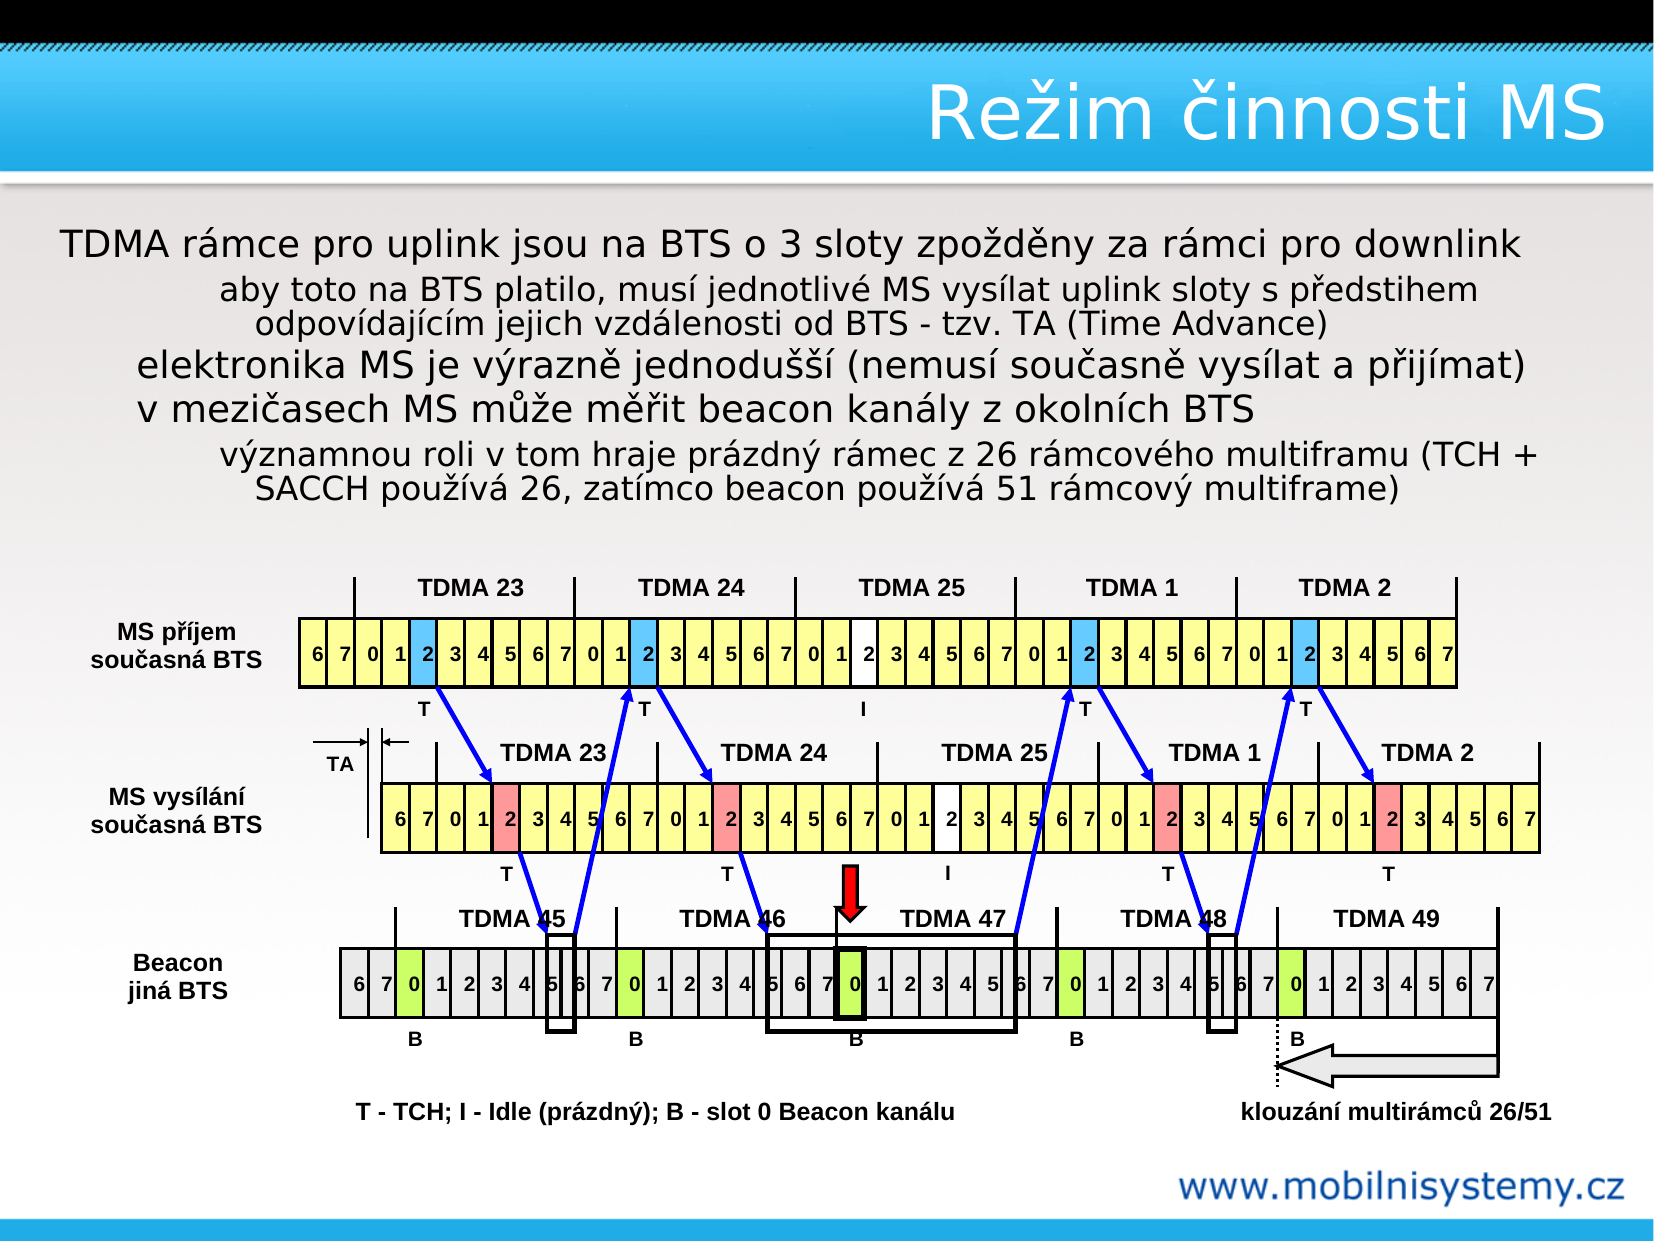

# Režim činnosti MS
TDMA rámce pro uplink jsou na BTS o 3 sloty zpožděny za rámci pro downlink
aby toto na BTS platilo, musí jednotlivé MS vysílat uplink sloty s předstihem odpovídajícím jejich vzdálenosti od BTS - tzv. TA (Time Advance)
elektronika MS je výrazně jednodušší (nemusí současně vysílat a přijímat)
v mezičasech MS může měřit beacon kanály z okolních BTS
významnou roli v tom hraje prázdný rámec z 26 rámcového multiframu (TCH + SACCH používá 26, zatímco beacon používá 51 rámcový multiframe)
TDMA 23
TDMA 24
TDMA 25
TDMA 1
TDMA 2
6
7
0
1
2
3
4
5
6
7
0
1
2
3
4
5
6
7
0
1
2
3
4
5
6
7
0
1
2
3
4
5
6
7
0
1
2
3
4
5
6
7
T
T
I
T
T
TDMA 23
TDMA 24
TDMA 25
TDMA 1
TDMA 2
TA
6
7
0
1
2
3
4
5
6
7
0
1
2
3
4
5
6
7
0
1
2
3
4
5
6
7
0
1
2
3
4
5
6
7
0
1
2
3
4
5
6
7
I
T
T
T
T
TDMA 45
TDMA 46
TDMA 47
TDMA 48
TDMA 49
6
7
0
1
2
3
4
5
6
7
0
1
2
3
4
5
6
7
0
1
2
3
4
5
6
7
0
1
2
3
4
5
6
7
0
1
2
3
4
5
6
7
B
B
B
B
B
MS příjem
současná BTS
MS vysílání
současná BTS
Beacon
jiná BTS
T - TCH; I - Idle (prázdný); B - slot 0 Beacon kanálu
klouzání multirámců 26/51